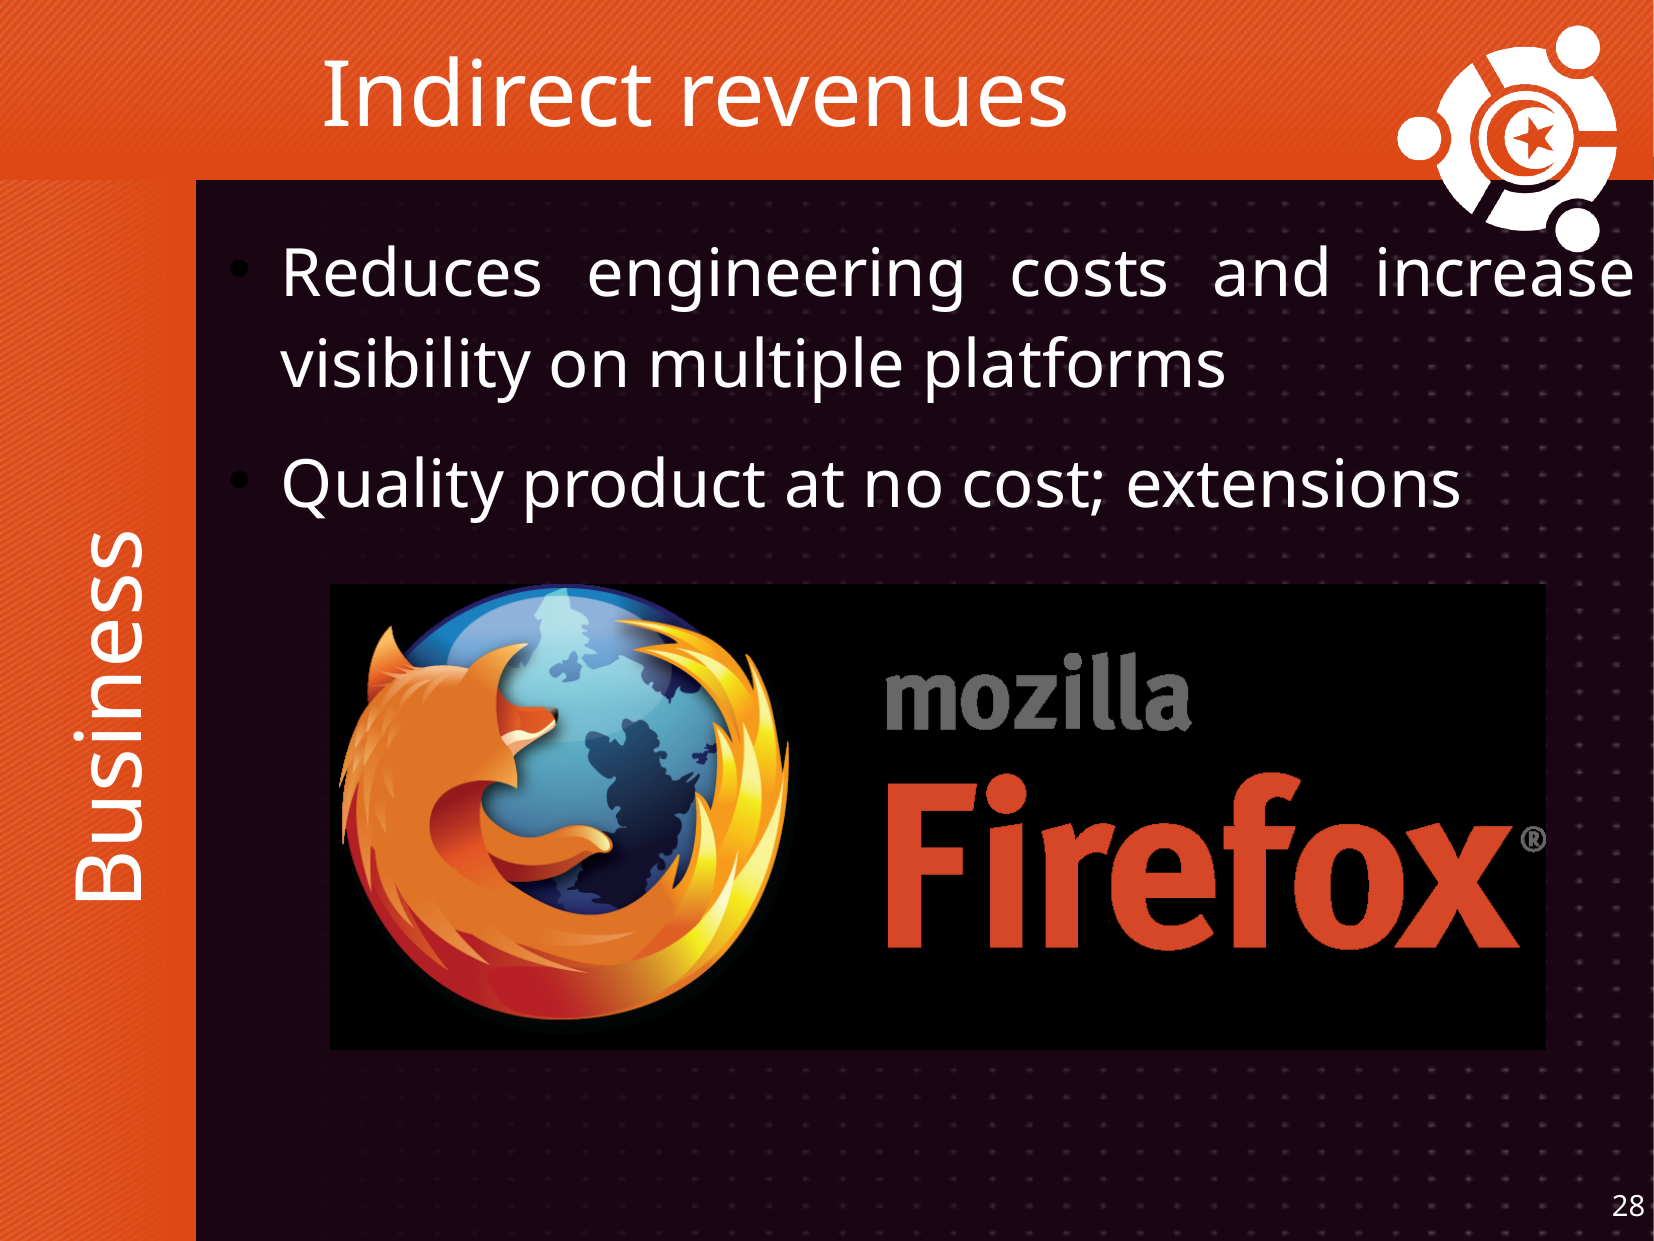

# Indirect revenues
Reduces engineering costs and increase visibility on multiple platforms
Quality product at no cost; extensions
Business
28